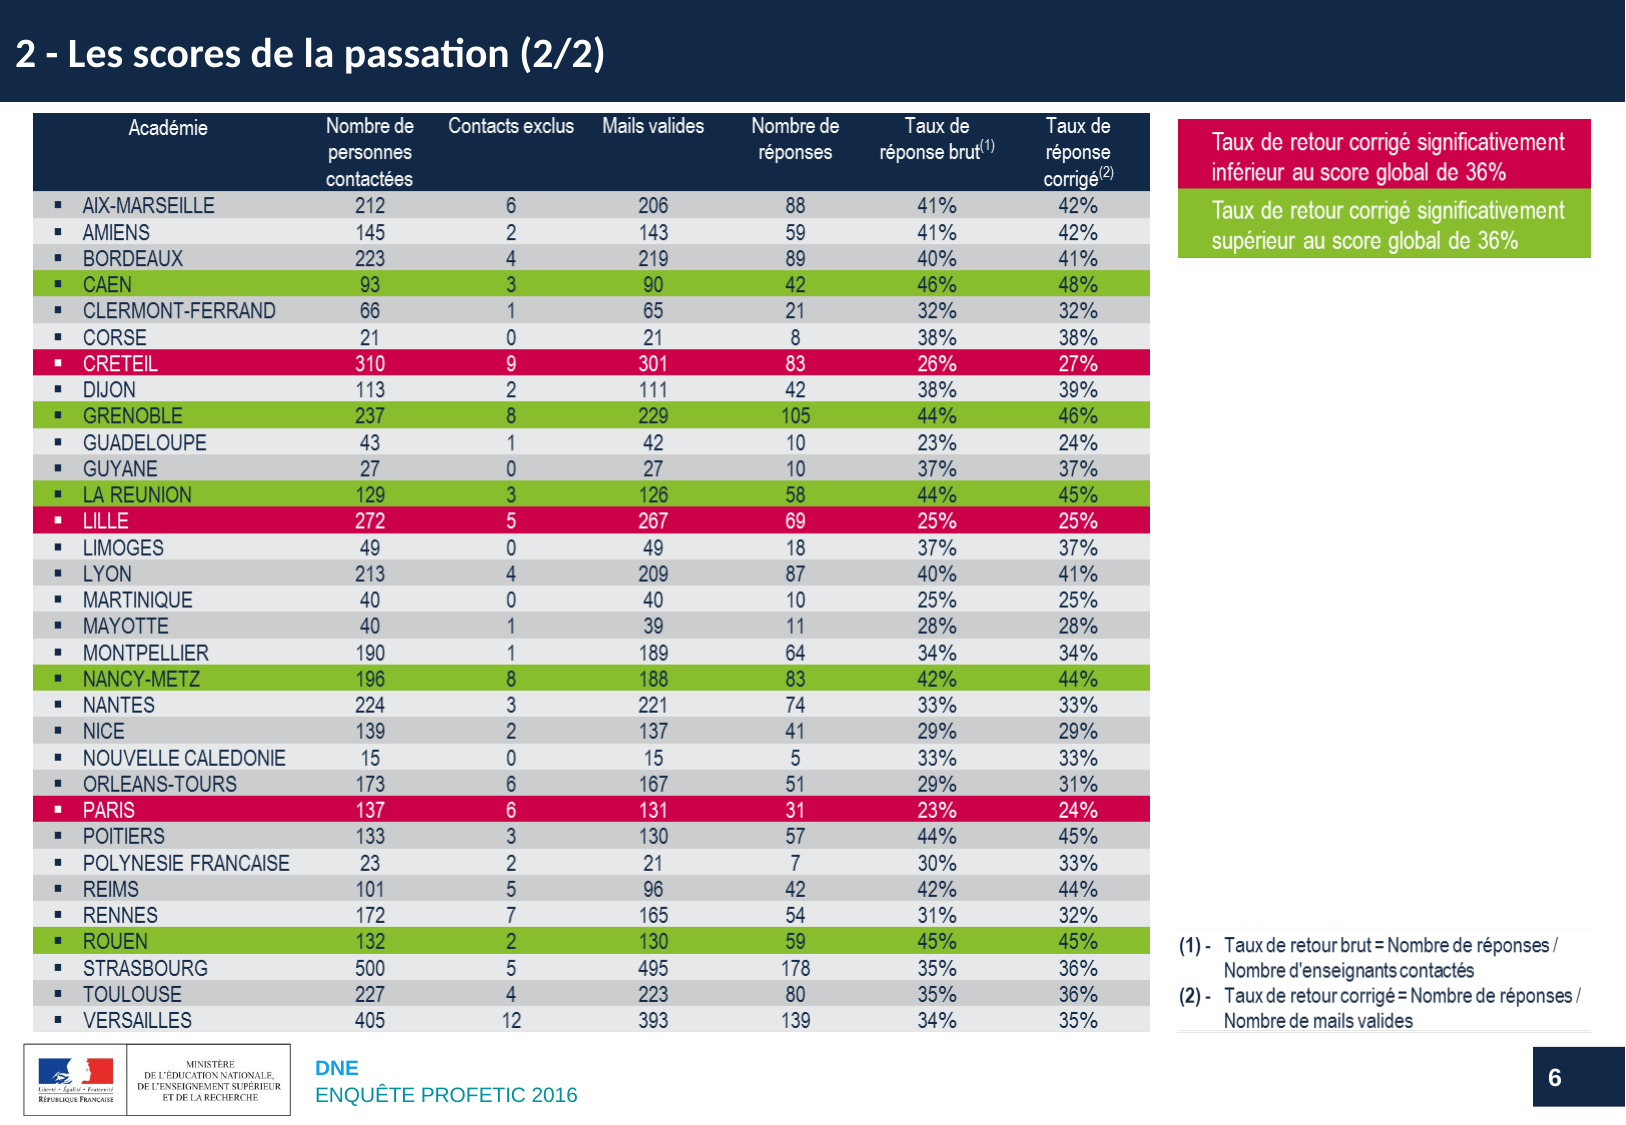

# 2 - Les scores de la passation (2/2)
4